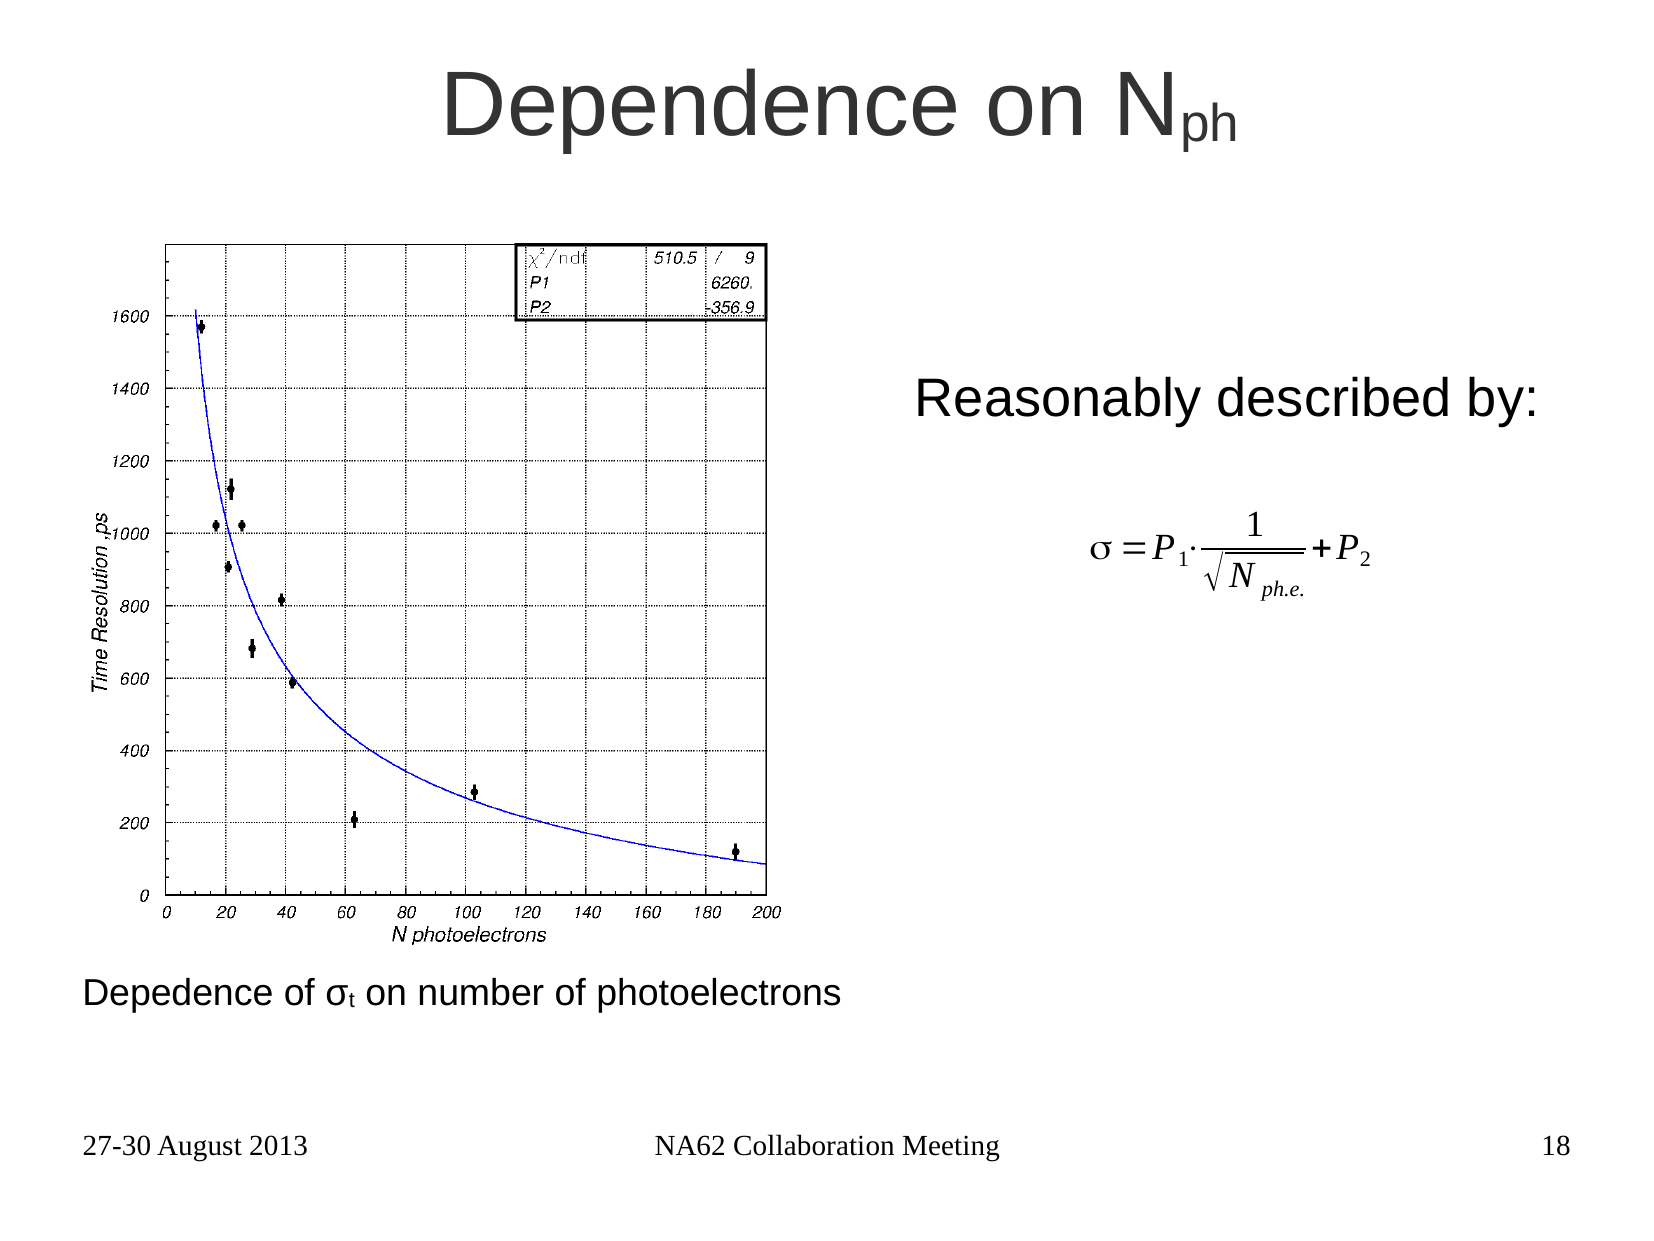

Dependence on Nph
Reasonably described by:
Depedence of σt on number of photoelectrons
27-30 August 2013
NA62 Collaboration Meeting
18